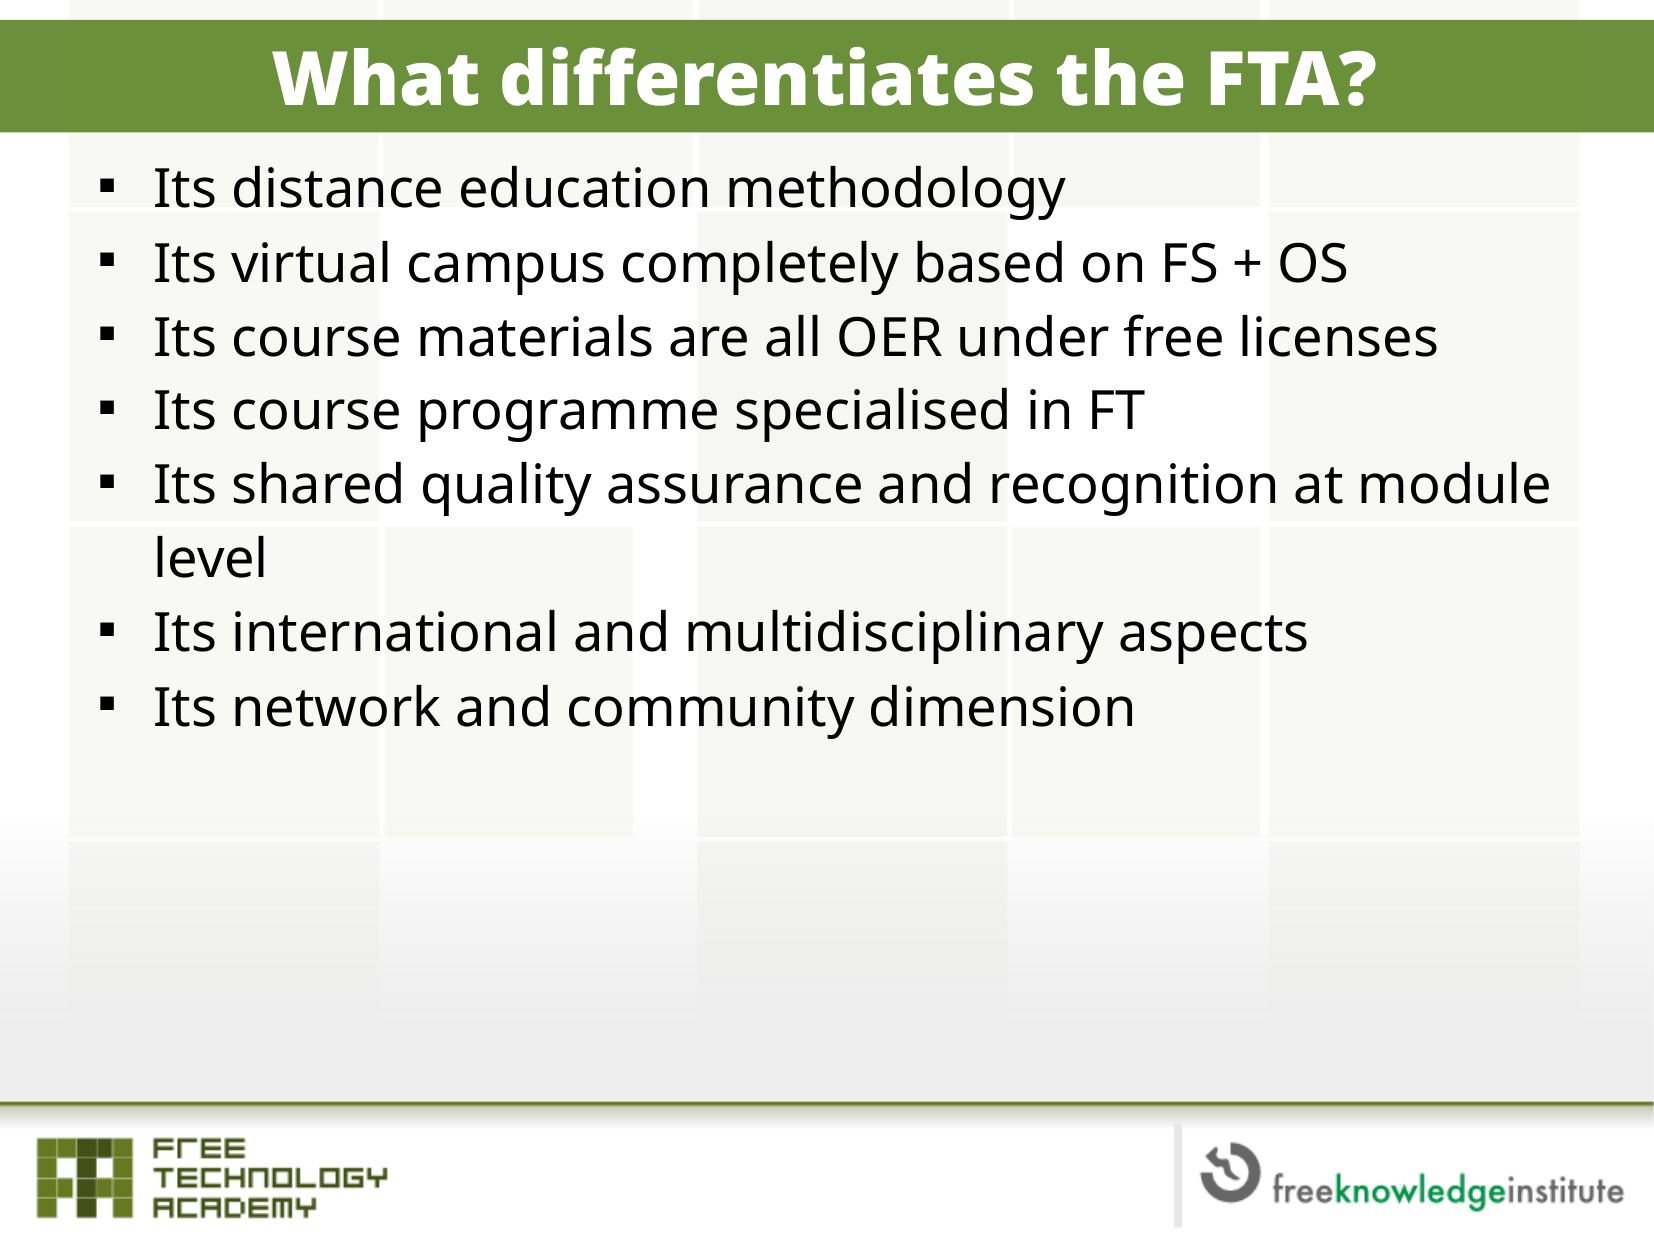

# What differentiates the FTA?
Its distance education methodology
Its virtual campus completely based on FS + OS
Its course materials are all OER under free licenses
Its course programme specialised in FT
Its shared quality assurance and recognition at module level
Its international and multidisciplinary aspects
Its network and community dimension